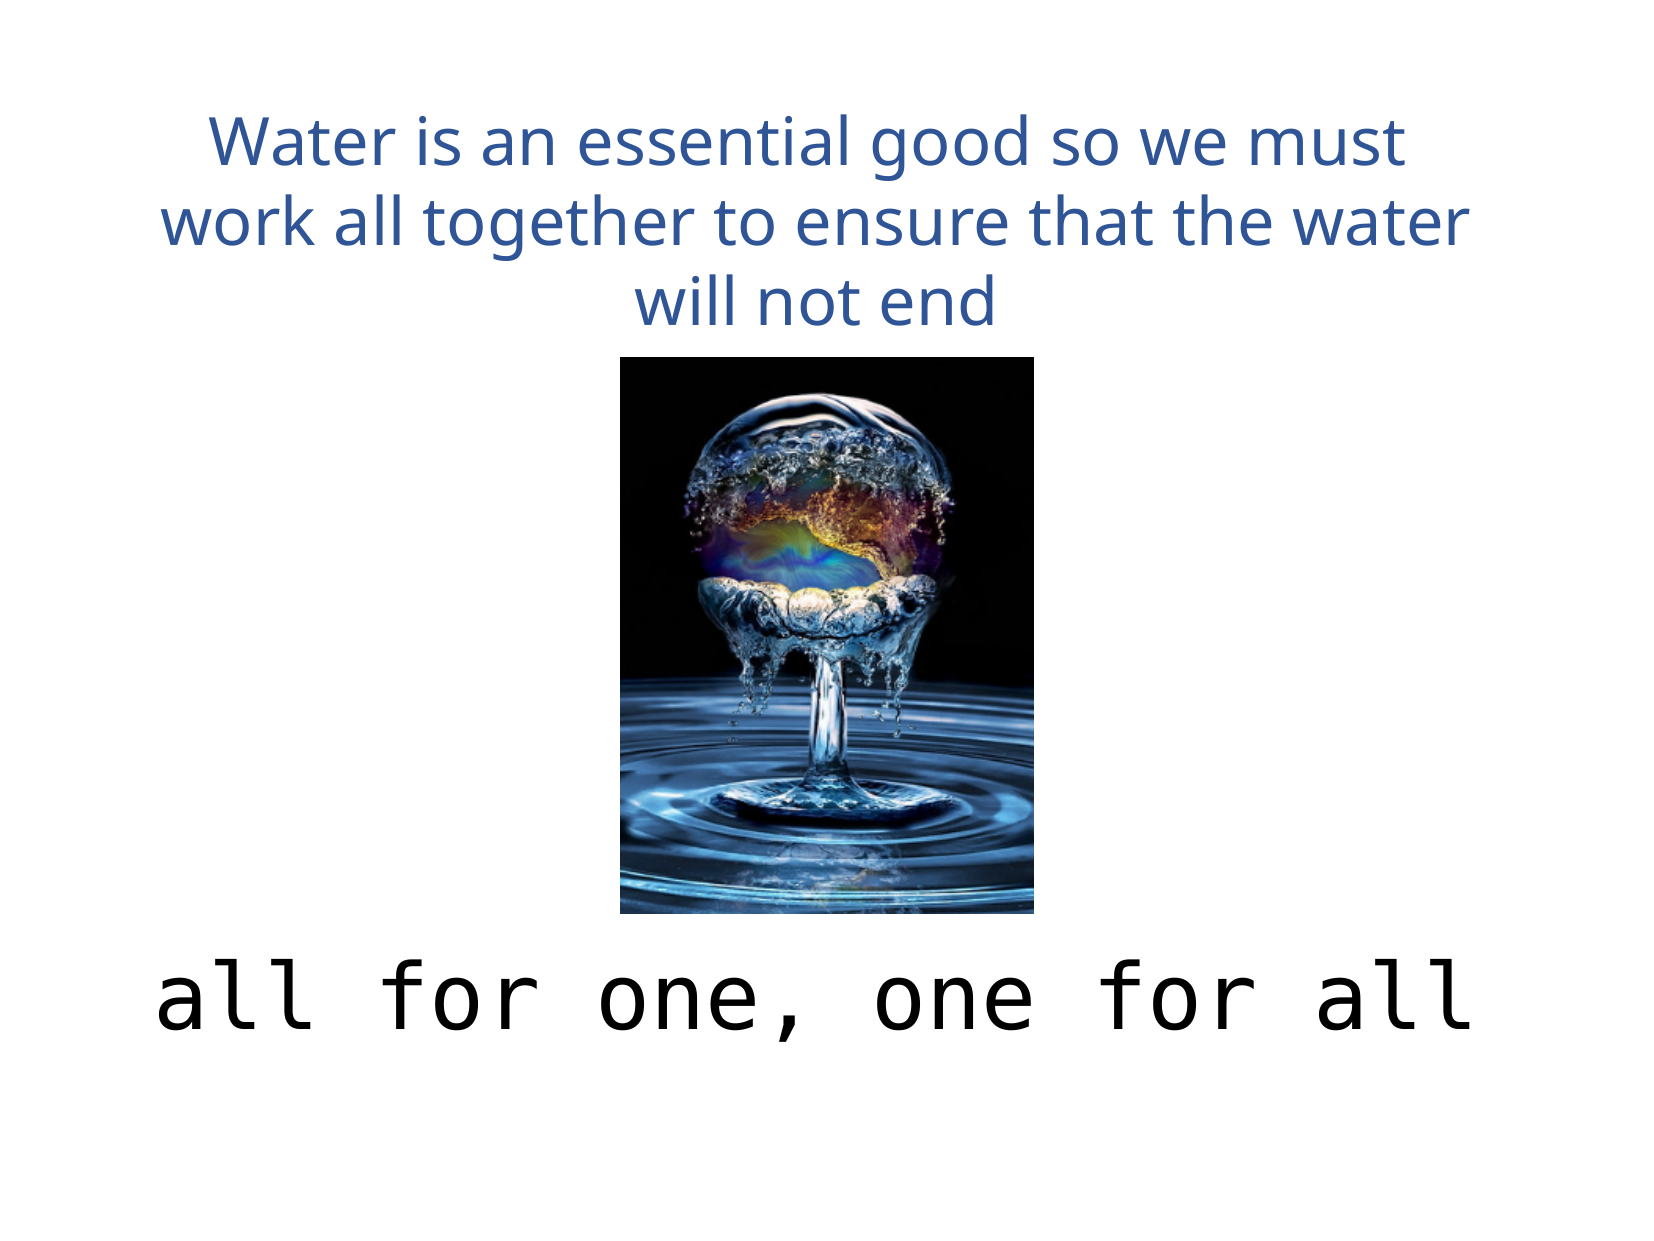

Water is an essential good so we must work all together to ensure that the water will not end
all for one, one for all